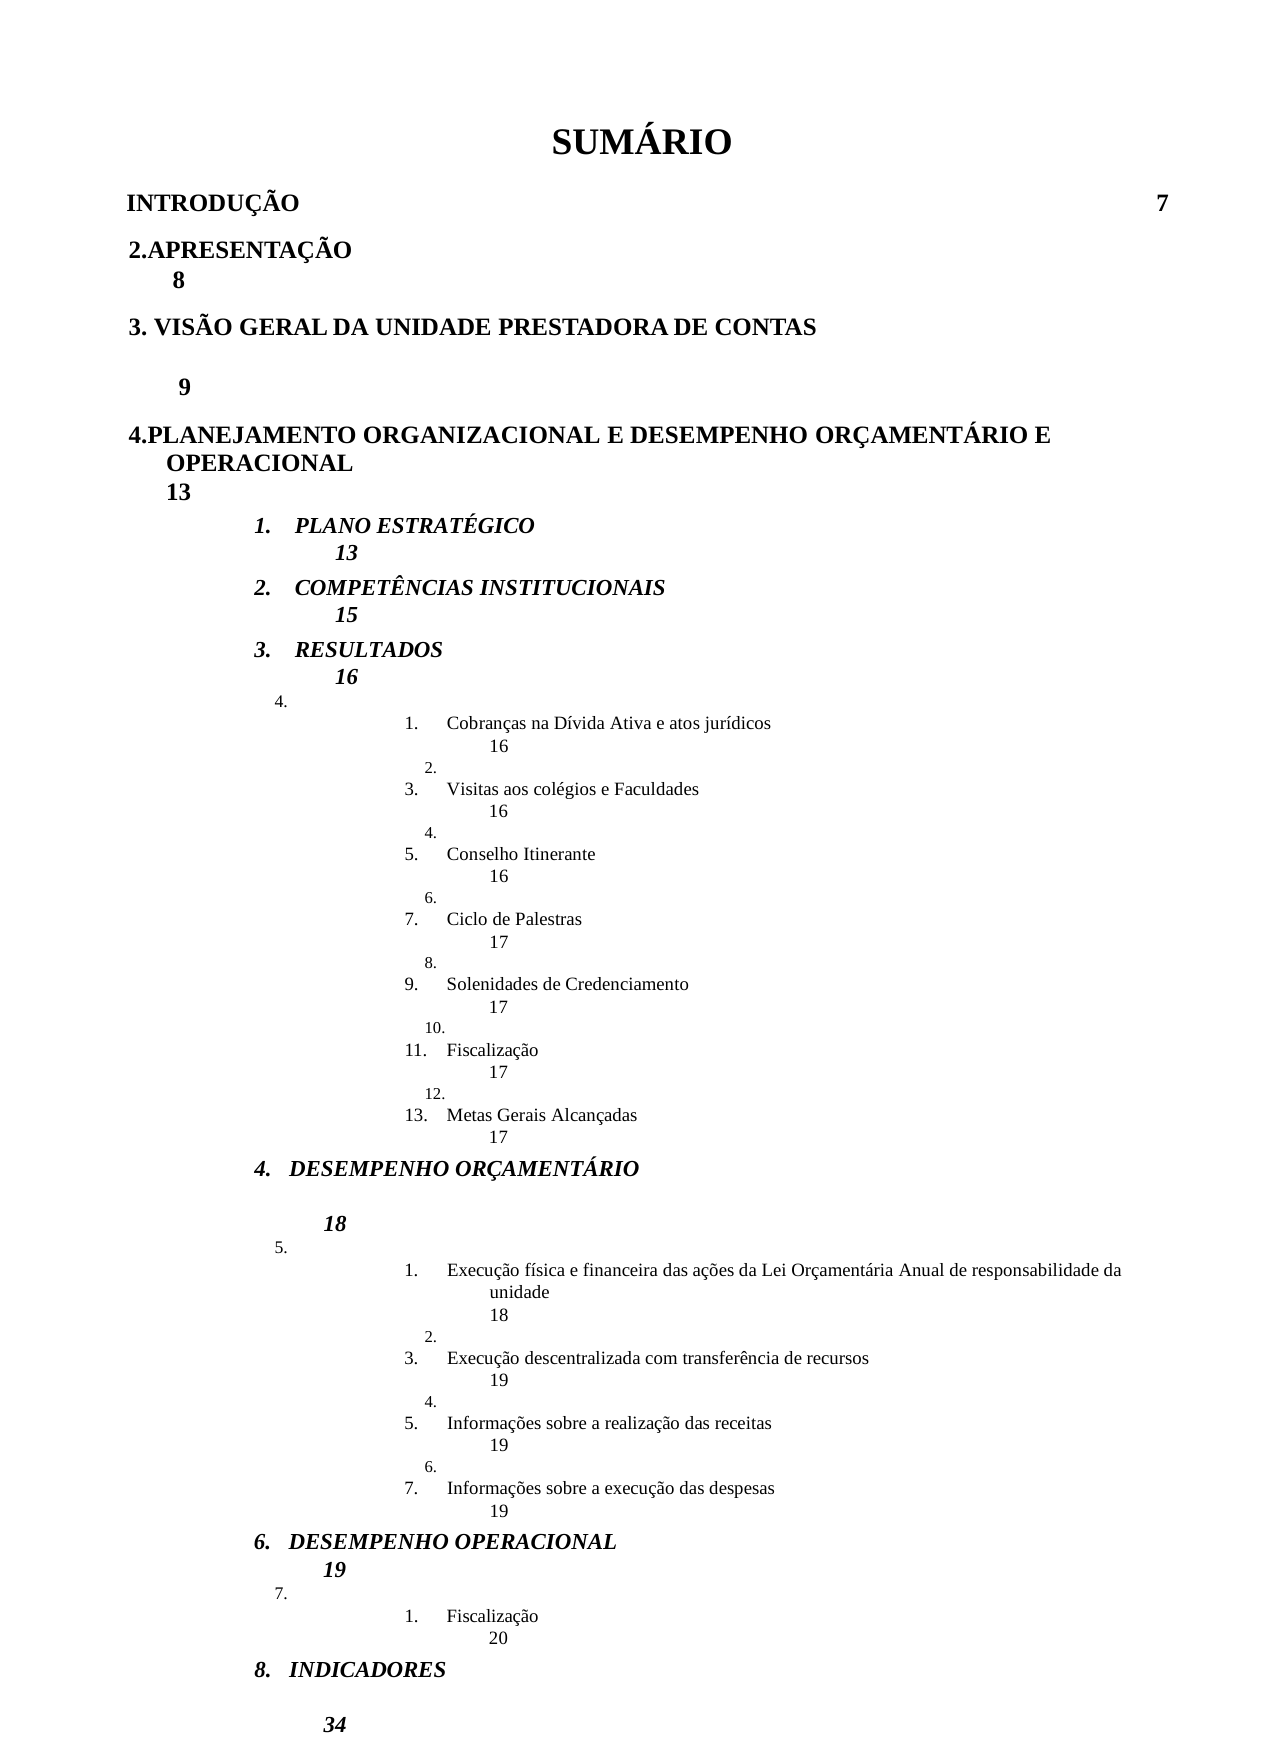

SUMÁRIO
INTRODUÇÃO 	7
APRESENTAÇÃO 	8
VISÃO GERAL DA UNIDADE PRESTADORA DE CONTAS 	9
PLANEJAMENTO ORGANIZACIONAL E DESEMPENHO ORÇAMENTÁRIO E OPERACIONAL 	13
PLANO ESTRATÉGICO 	13
COMPETÊNCIAS INSTITUCIONAIS 	15
RESULTADOS 	16
Cobranças na Dívida Ativa e atos jurídicos 	16
Visitas aos colégios e Faculdades 	16
Conselho Itinerante 	16
Ciclo de Palestras 	17
Solenidades de Credenciamento 	17
Fiscalização 	17
Metas Gerais Alcançadas 	17
DESEMPENHO ORÇAMENTÁRIO 	18
Execução física e financeira das ações da Lei Orçamentária Anual de responsabilidade da unidade 	18
Execução descentralizada com transferência de recursos 	19
Informações sobre a realização das receitas 	19
Informações sobre a execução das despesas 	19
DESEMPENHO OPERACIONAL 	19
Fiscalização 	20
INDICADORES 	34
GOVERNANÇA 	36
DIRIGENTES 	37
AUDITORIA INTERNA 	38
APURAÇÕES 	39
GESTÃO RISCOS 	39
REMUNERAÇÕES 	39
AUDITORIA INDEPENDENTE 	45
ÁREAS ESPECIAIS DA GESTÃO 	46
ESTRUTURA DE PESSOAL 	46
DESPESA COM PESSOAL 	49
GESTÃO DE RISCOS 	50
MÃO DE OBRA TEMPORÁRIA 	50
GESTÃO DA TECNOLOGIA DA INFORMAÇÃO 	50
RELACIONAMENTO COM A SOCIEDADE 	53
CONSULTA DE AFERIÇÃO DE SATISFAÇÃO 	54